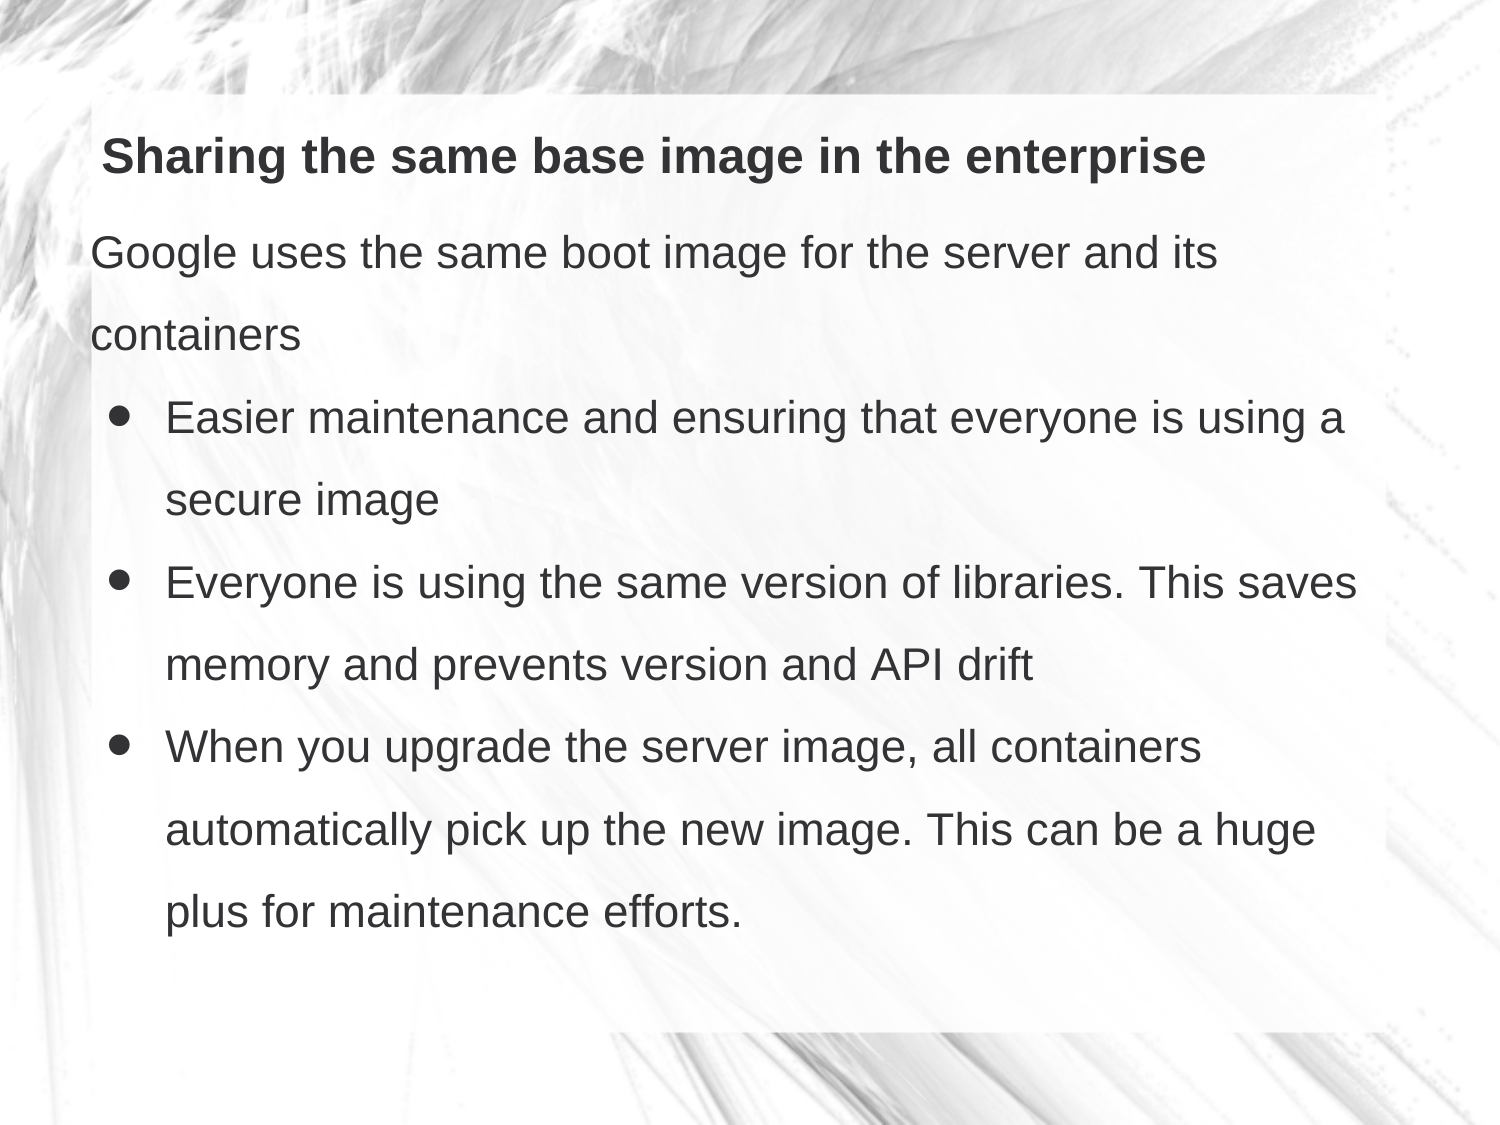

# Sharing the same base image in the enterprise
Google uses the same boot image for the server and its containers
Easier maintenance and ensuring that everyone is using a secure image
Everyone is using the same version of libraries. This saves memory and prevents version and API drift
When you upgrade the server image, all containers automatically pick up the new image. This can be a huge plus for maintenance efforts.